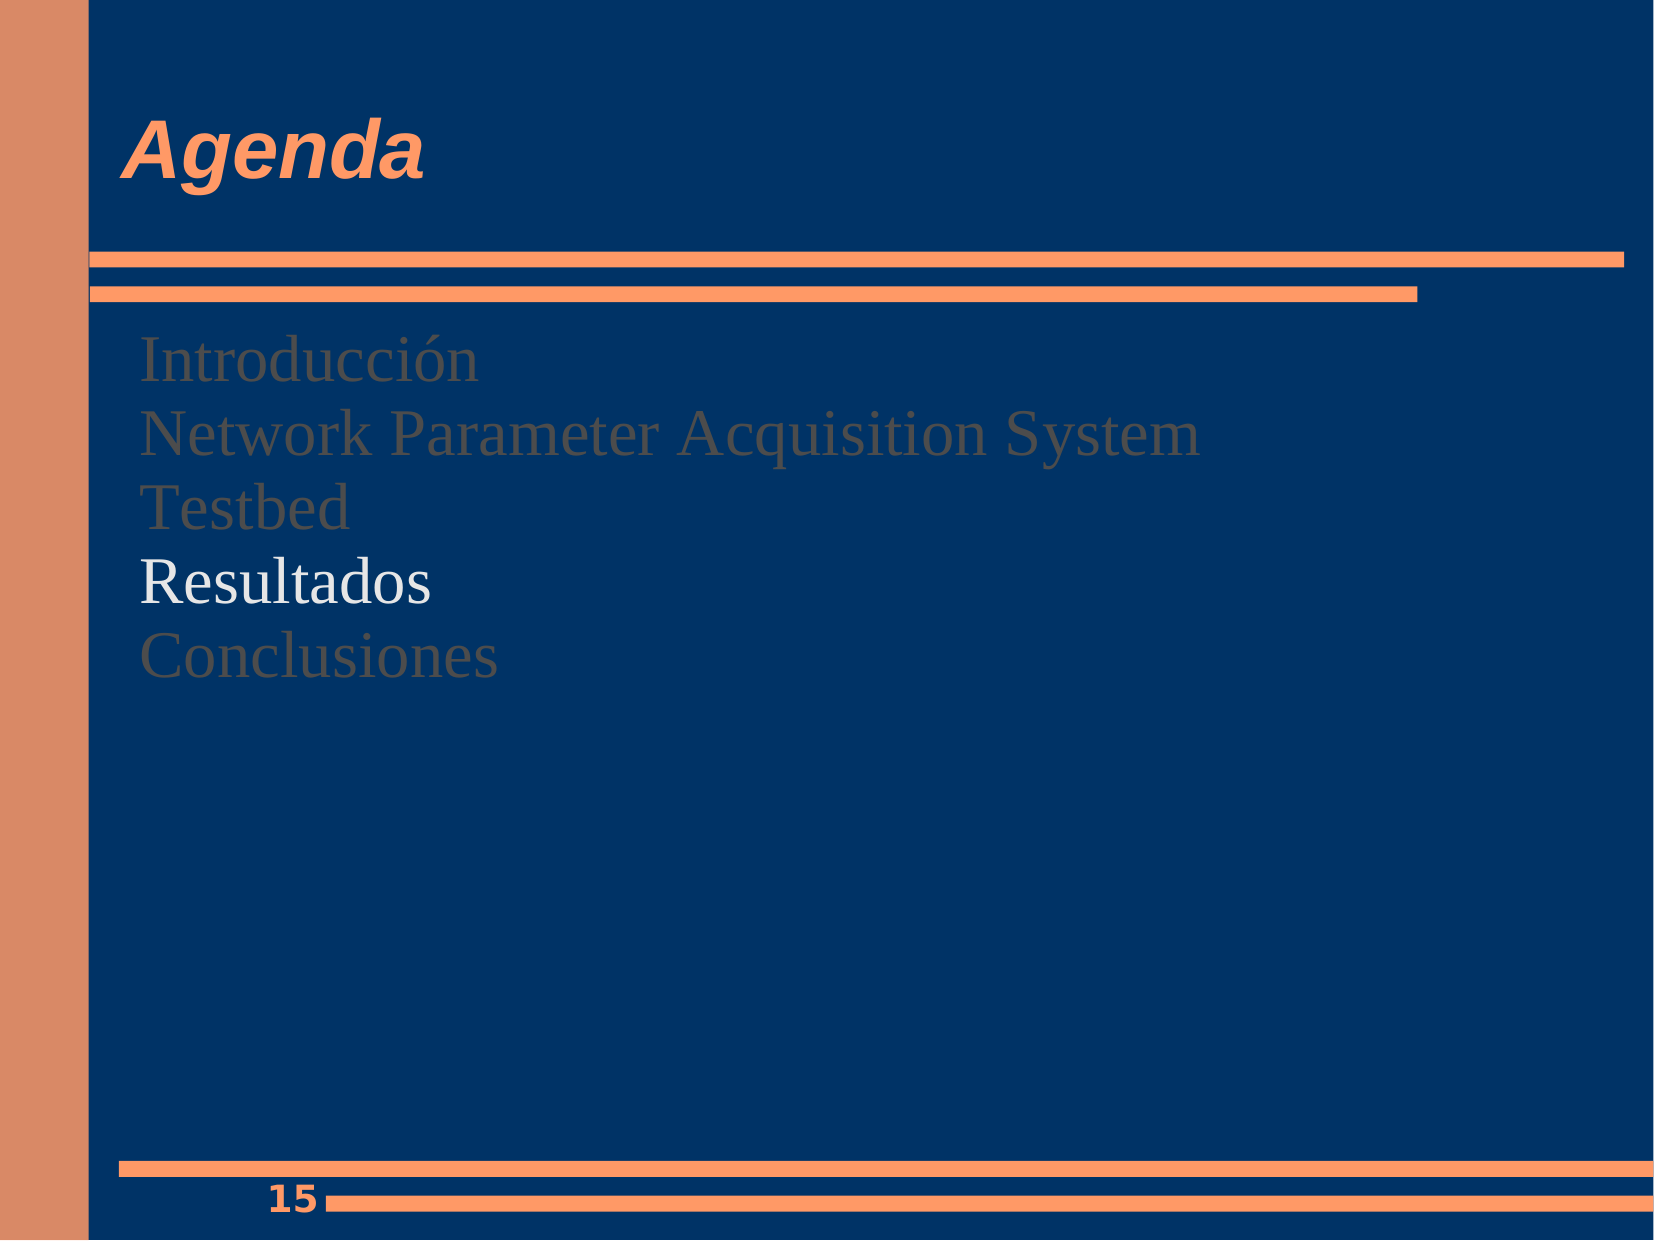

# Agenda
Introducción
Network Parameter Acquisition System
Testbed
Resultados
Conclusiones